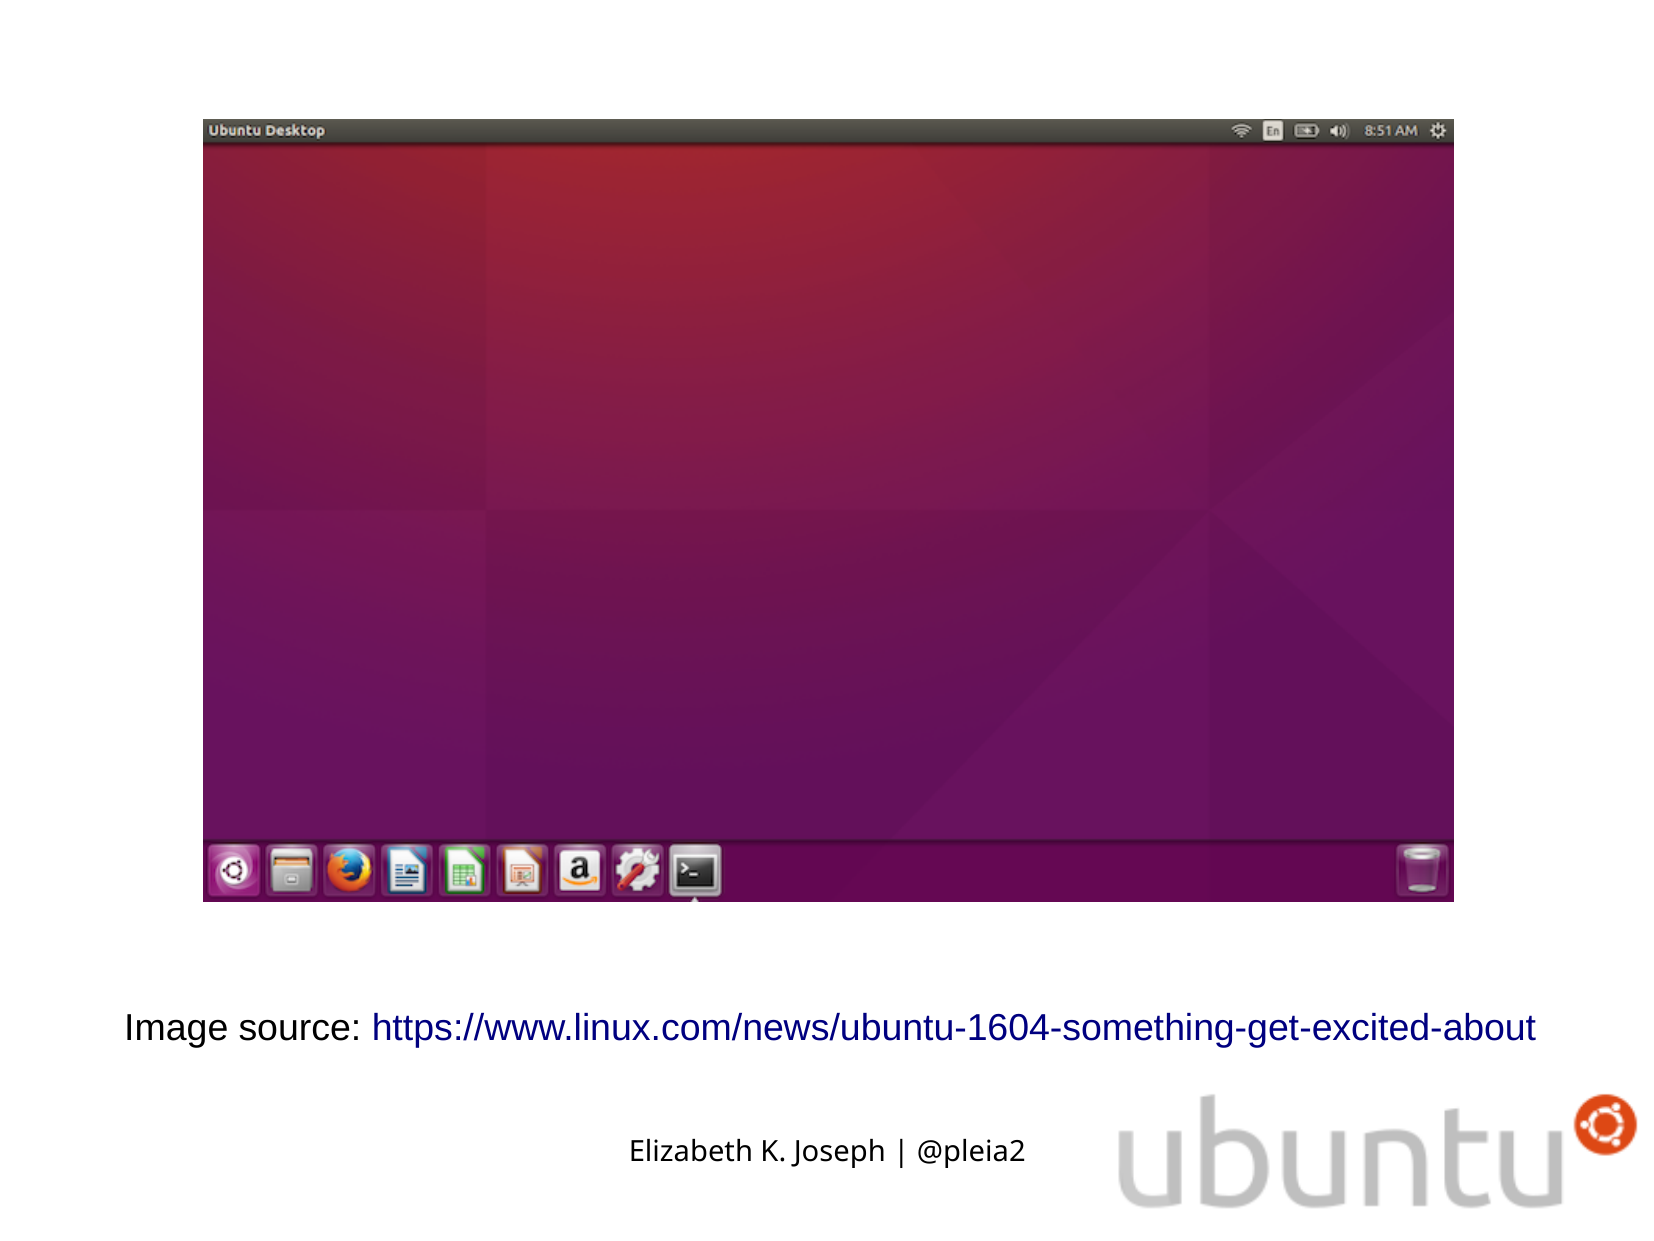

# Image source: https://www.linux.com/news/ubuntu-1604-something-get-excited-about
Elizabeth K. Joseph | @pleia2